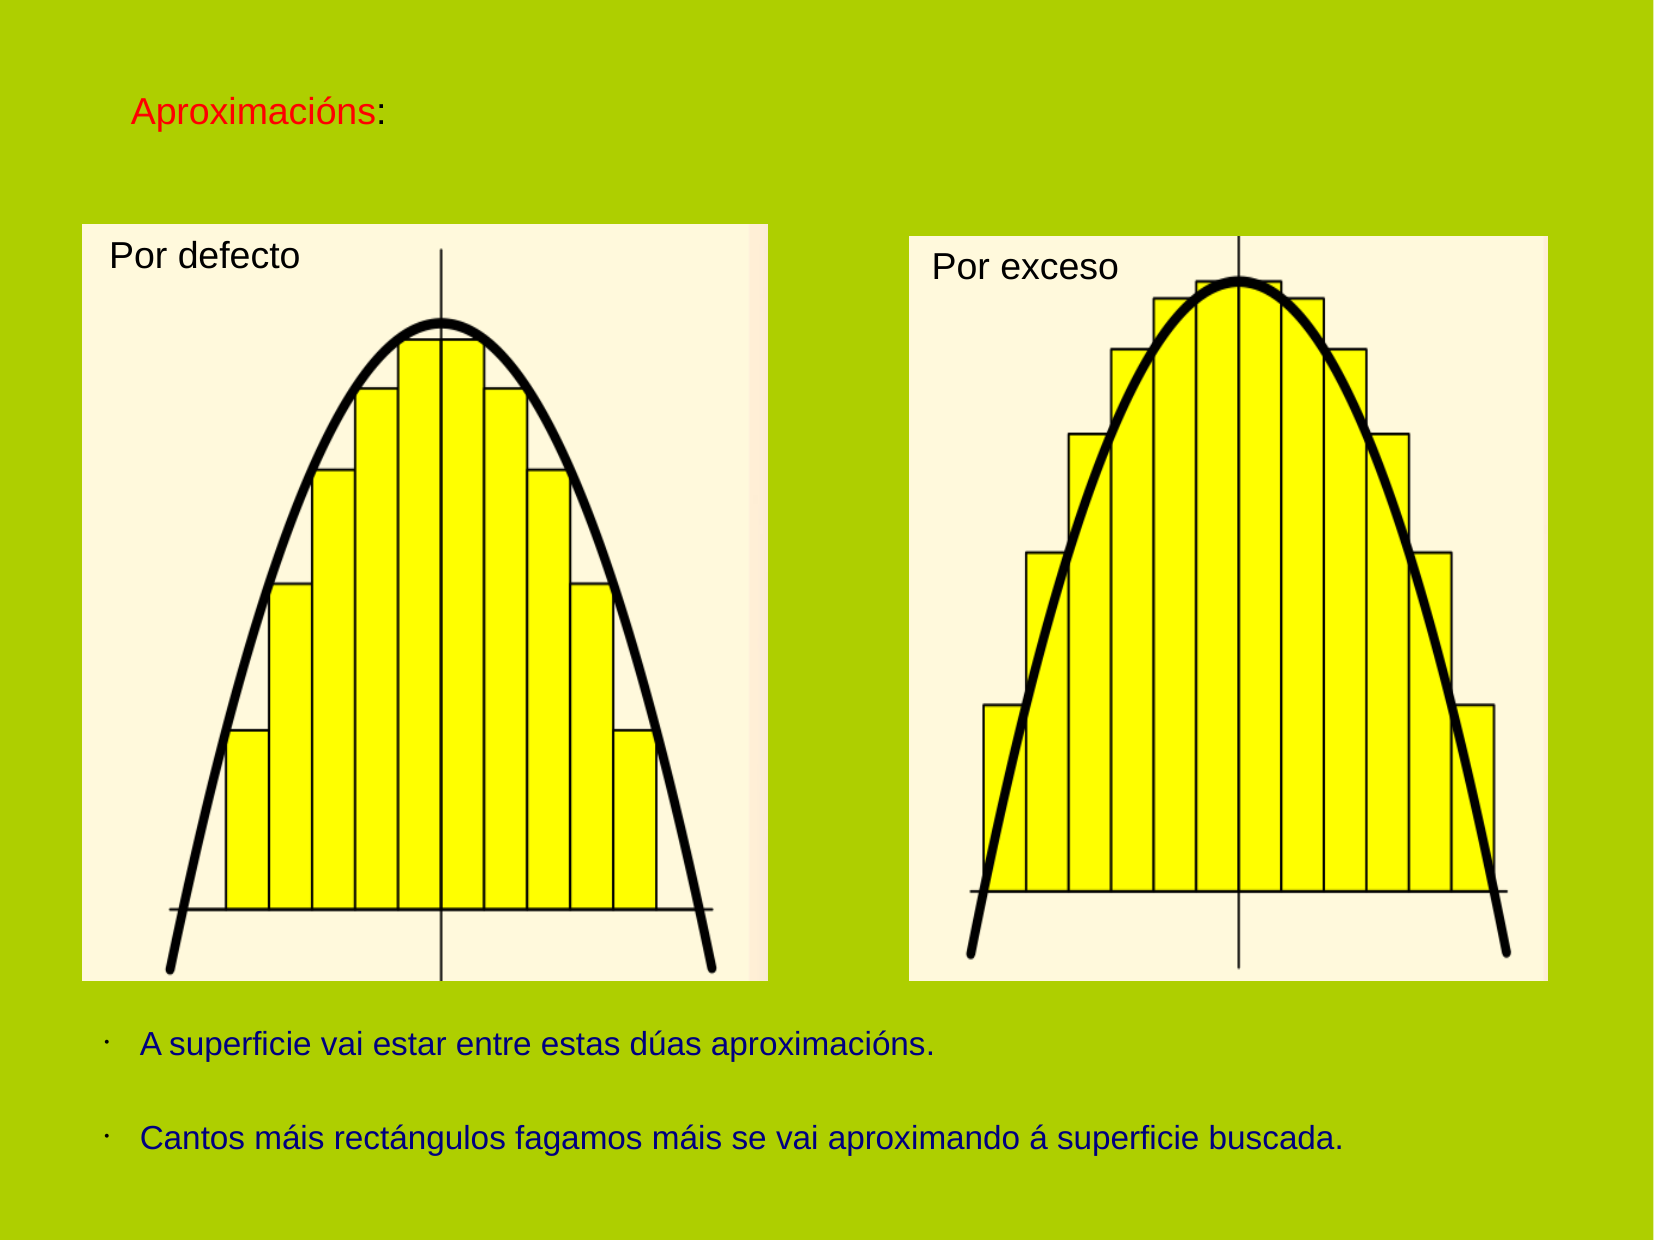

Aproximacións:
Por defecto
Por exceso
A superficie vai estar entre estas dúas aproximacións.
Cantos máis rectángulos fagamos máis se vai aproximando á superficie buscada.